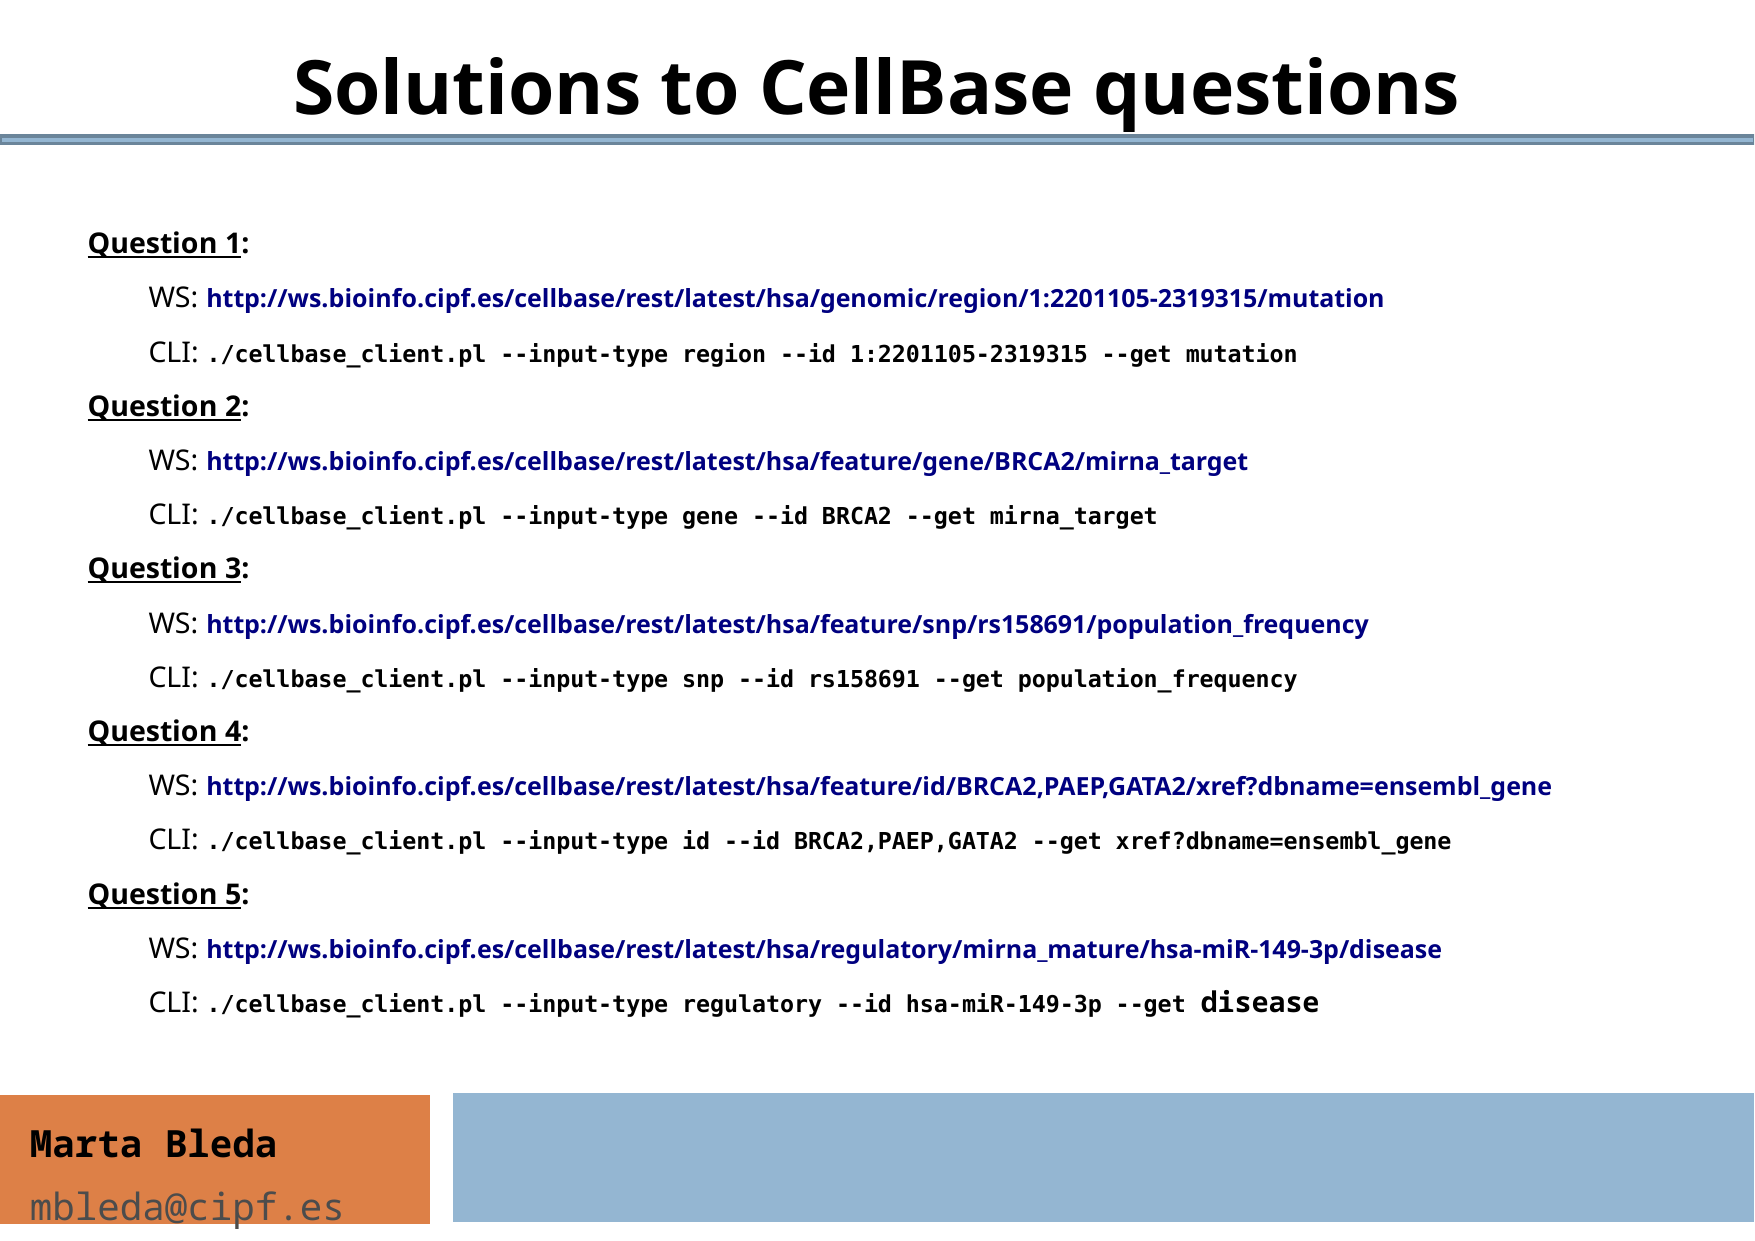

Solutions to CellBase questions
# Question 1:
WS: http://ws.bioinfo.cipf.es/cellbase/rest/latest/hsa/genomic/region/1:2201105-2319315/mutation
CLI: ./cellbase_client.pl --input-type region --id 1:2201105-2319315 --get mutation
Question 2:
WS: http://ws.bioinfo.cipf.es/cellbase/rest/latest/hsa/feature/gene/BRCA2/mirna_target
CLI: ./cellbase_client.pl --input-type gene --id BRCA2 --get mirna_target
Question 3:
WS: http://ws.bioinfo.cipf.es/cellbase/rest/latest/hsa/feature/snp/rs158691/population_frequency
CLI: ./cellbase_client.pl --input-type snp --id rs158691 --get population_frequency
Question 4:
WS: http://ws.bioinfo.cipf.es/cellbase/rest/latest/hsa/feature/id/BRCA2,PAEP,GATA2/xref?dbname=ensembl_gene
CLI: ./cellbase_client.pl --input-type id --id BRCA2,PAEP,GATA2 --get xref?dbname=ensembl_gene
Question 5:
WS: http://ws.bioinfo.cipf.es/cellbase/rest/latest/hsa/regulatory/mirna_mature/hsa-miR-149-3p/disease
CLI: ./cellbase_client.pl --input-type regulatory --id hsa-miR-149-3p --get disease
Marta Bleda
mbleda@cipf.es